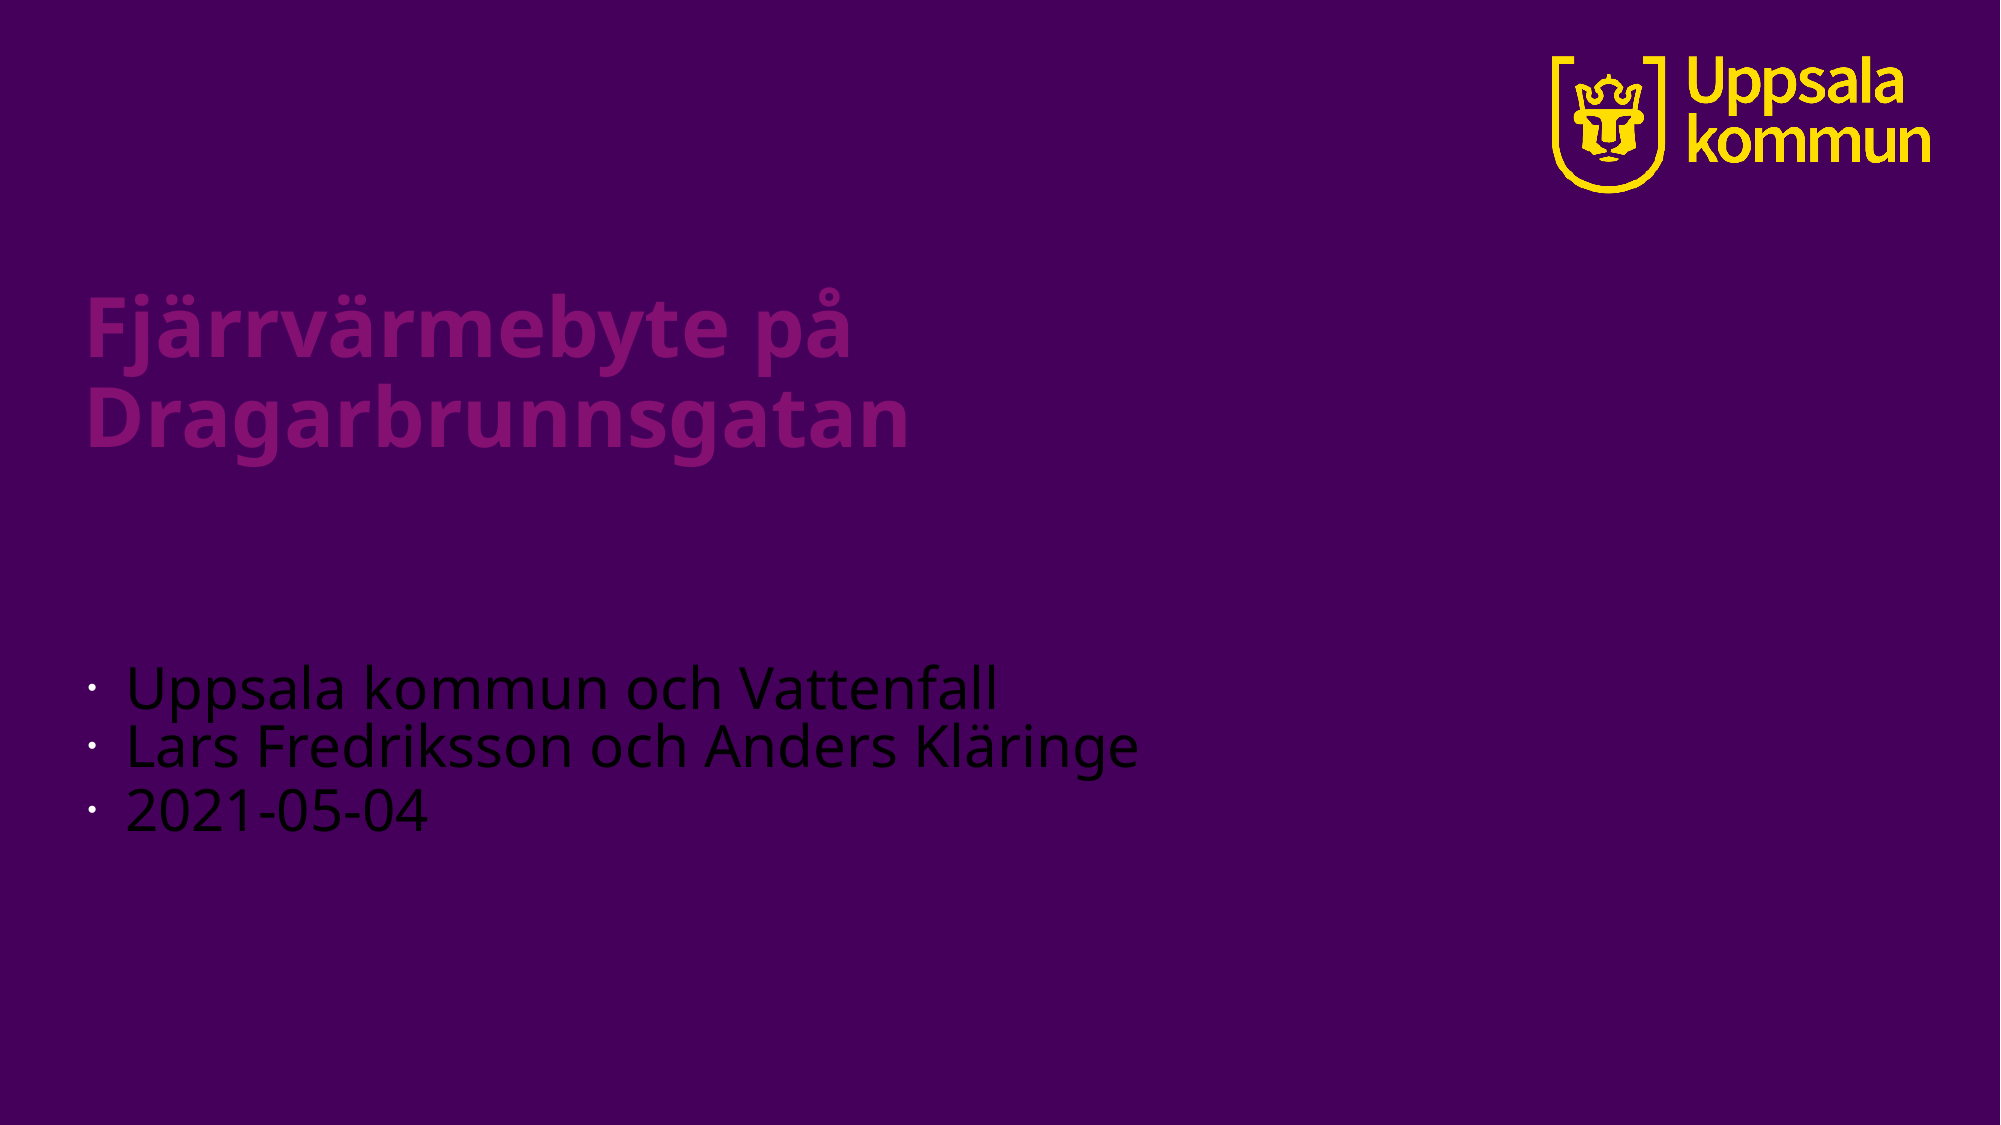

# Fjärrvärmebyte på Dragarbrunnsgatan
Uppsala kommun och Vattenfall
Lars Fredriksson och Anders Kläringe
2021-05-04